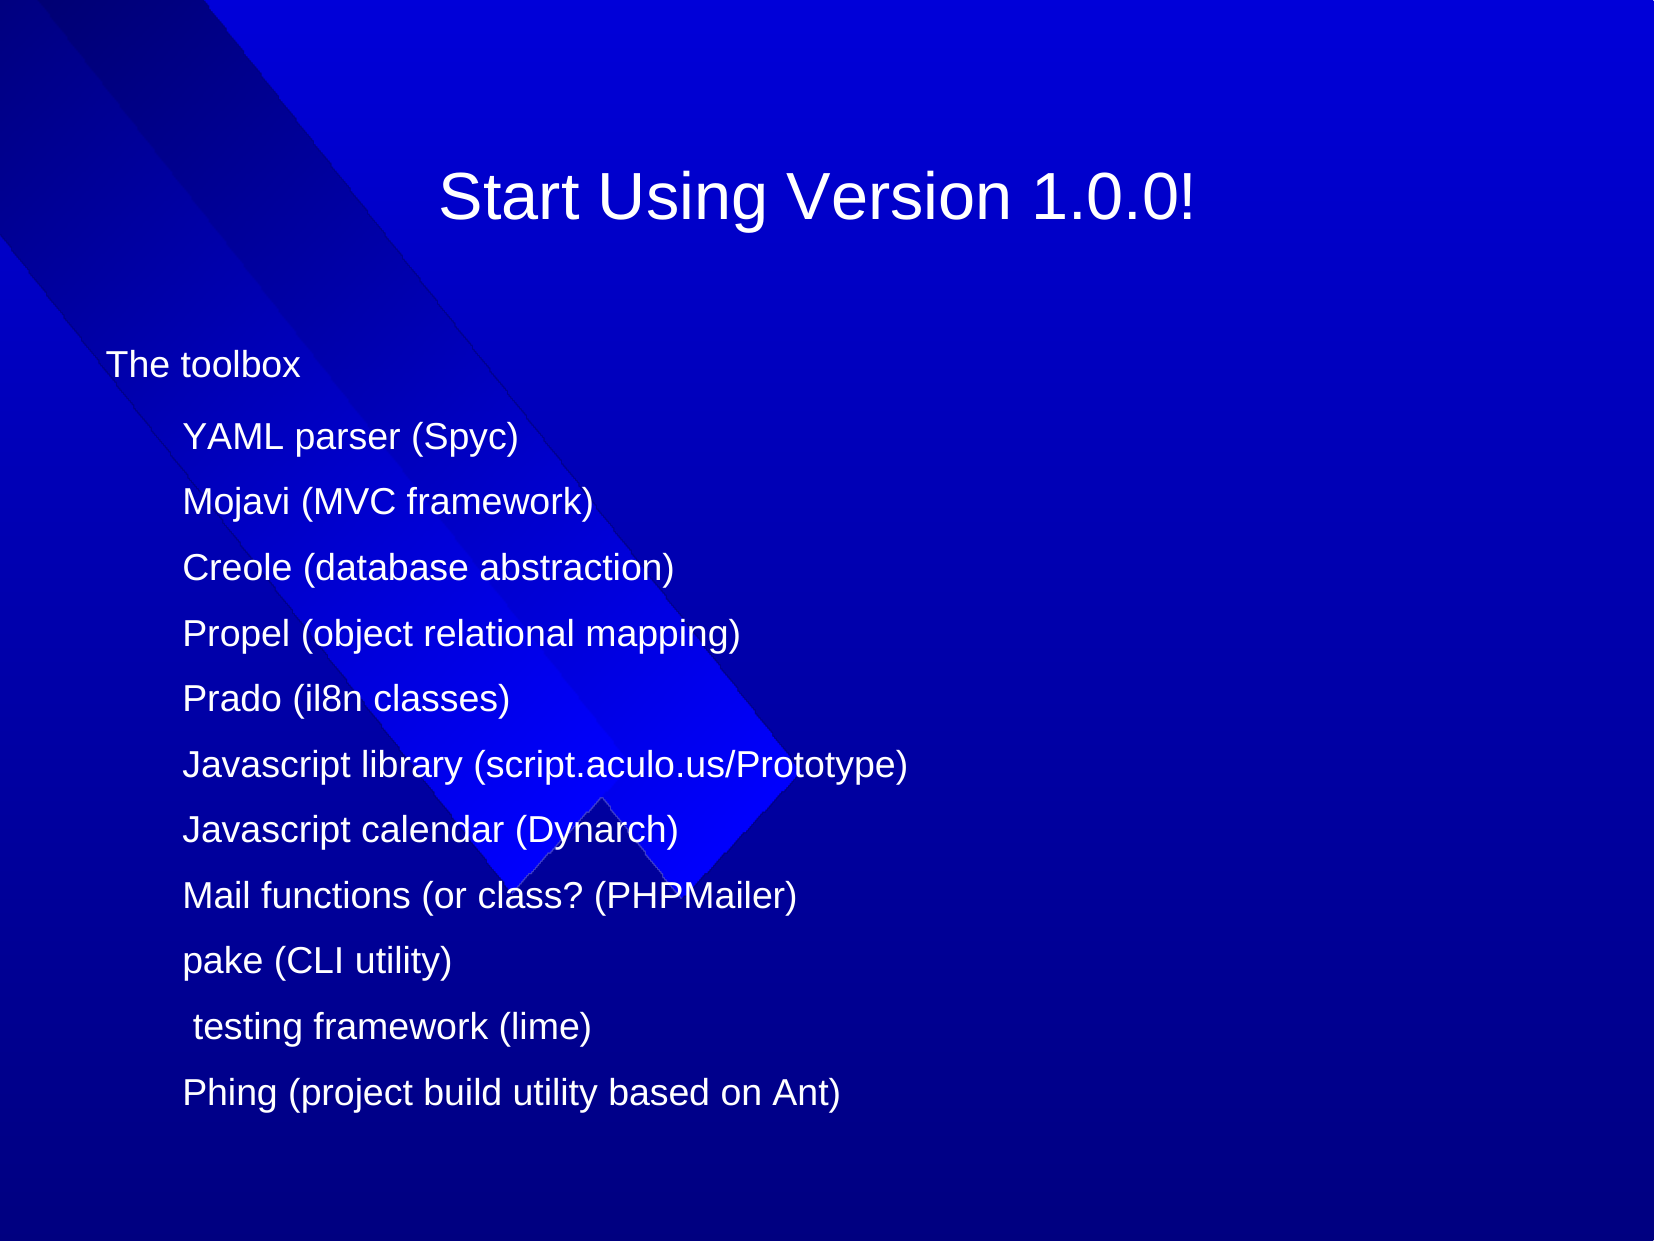

# Start Using Version 1.0.0!
The toolbox
YAML parser (Spyc)
Mojavi (MVC framework)
Creole (database abstraction)
Propel (object relational mapping)
Prado (il8n classes)
Javascript library (script.aculo.us/Prototype)
Javascript calendar (Dynarch)
Mail functions (or class? (PHPMailer)
pake (CLI utility)
 testing framework (lime)
Phing (project build utility based on Ant)